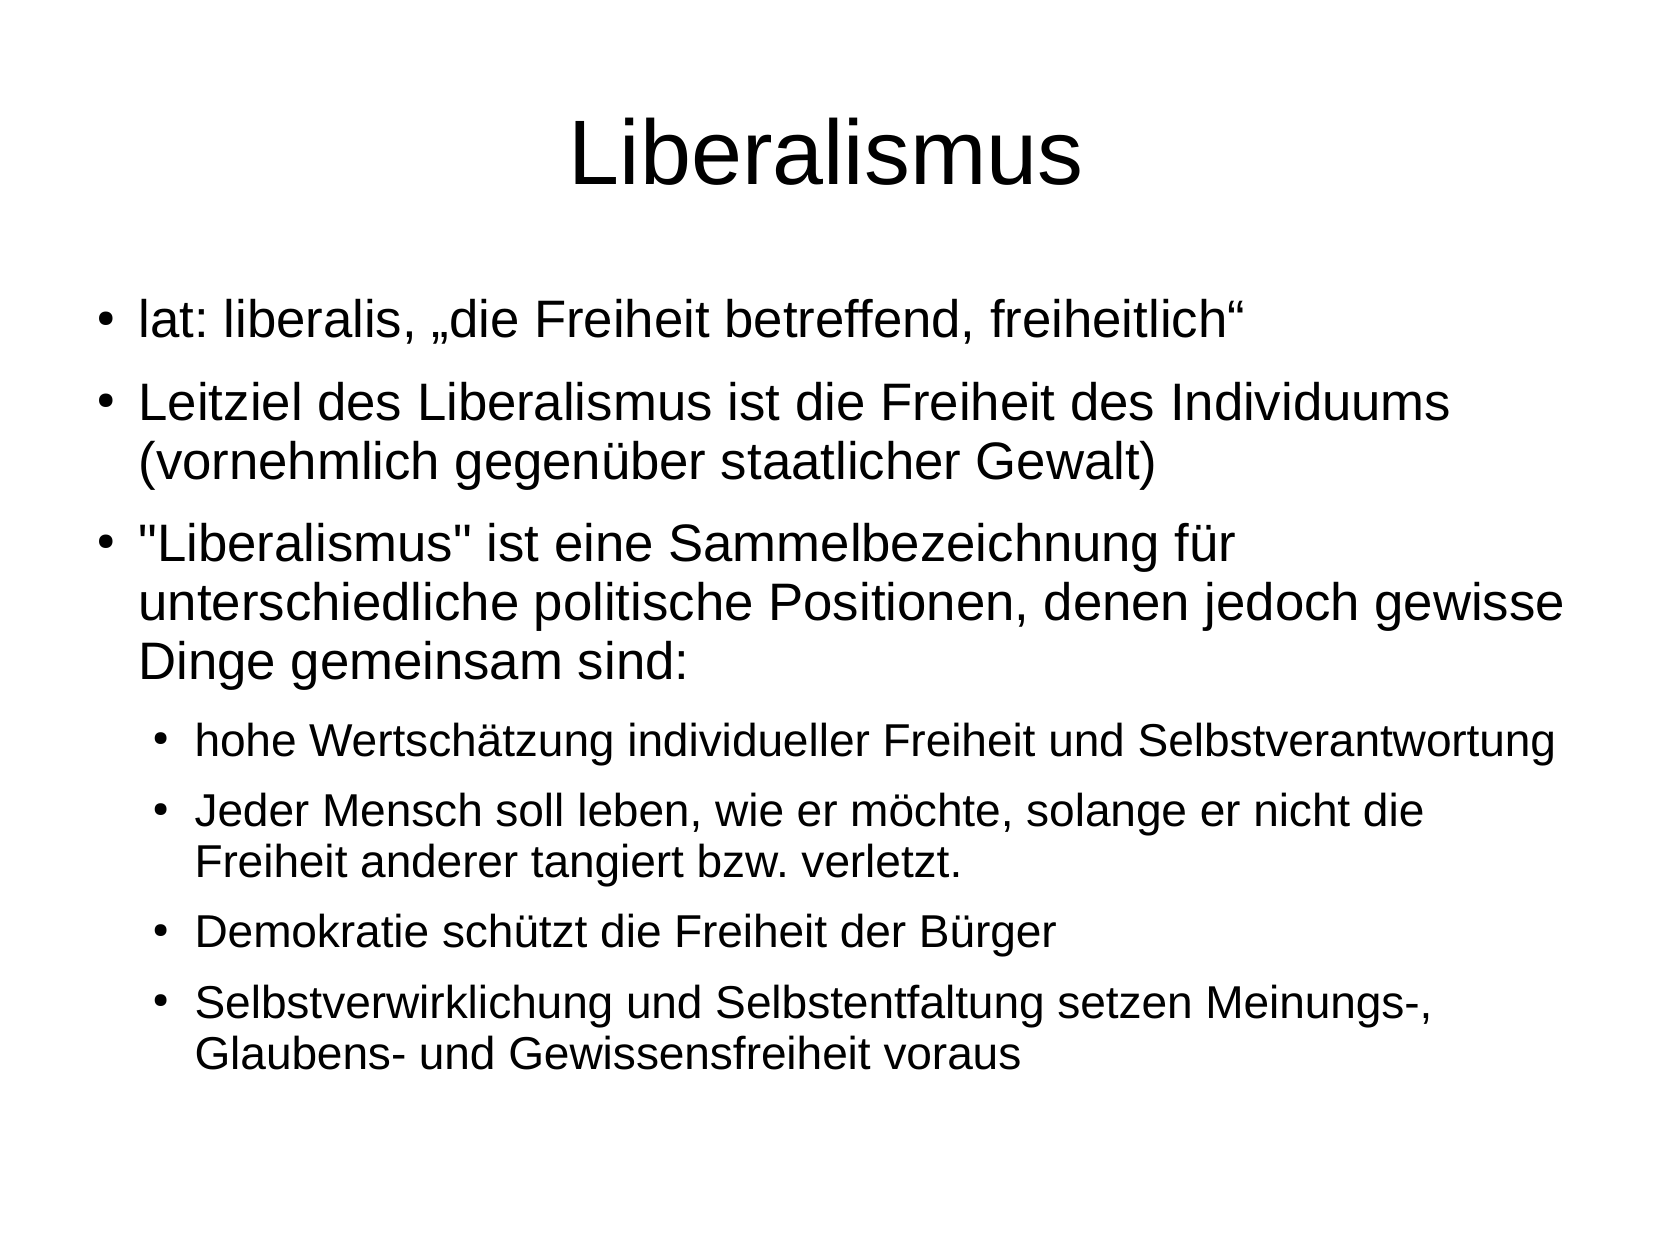

# Liberalismus
lat: liberalis, „die Freiheit betreffend, freiheitlich“
Leitziel des Liberalismus ist die Freiheit des Individuums (vornehmlich gegenüber staatlicher Gewalt)
"Liberalismus" ist eine Sammelbezeichnung für unterschiedliche politische Positionen, denen jedoch gewisse Dinge gemeinsam sind:
hohe Wertschätzung individueller Freiheit und Selbstverantwortung
Jeder Mensch soll leben, wie er möchte, solange er nicht die Freiheit anderer tangiert bzw. verletzt.
Demokratie schützt die Freiheit der Bürger
Selbstverwirklichung und Selbstentfaltung setzen Meinungs-, Glaubens- und Gewissensfreiheit voraus